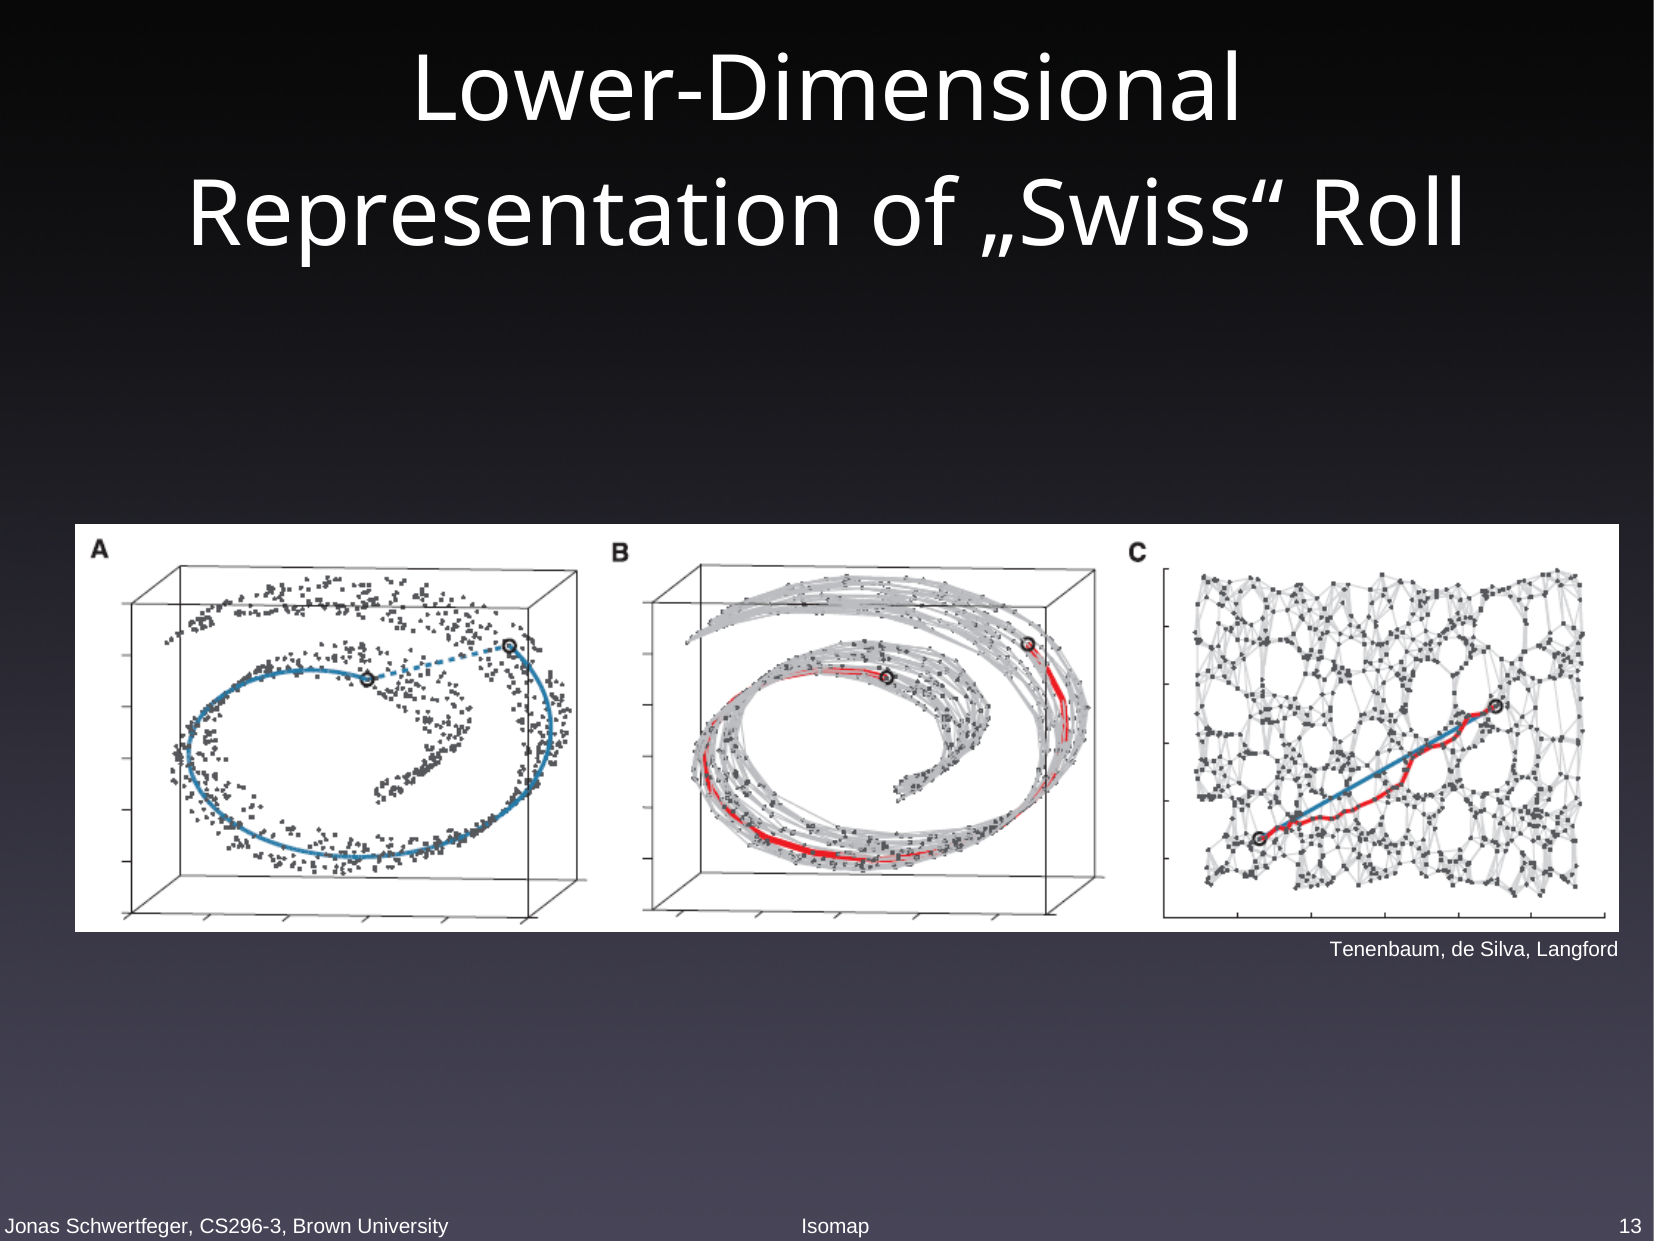

# Lower-Dimensional Representation of „Swiss“ Roll
Tenenbaum, de Silva, Langford